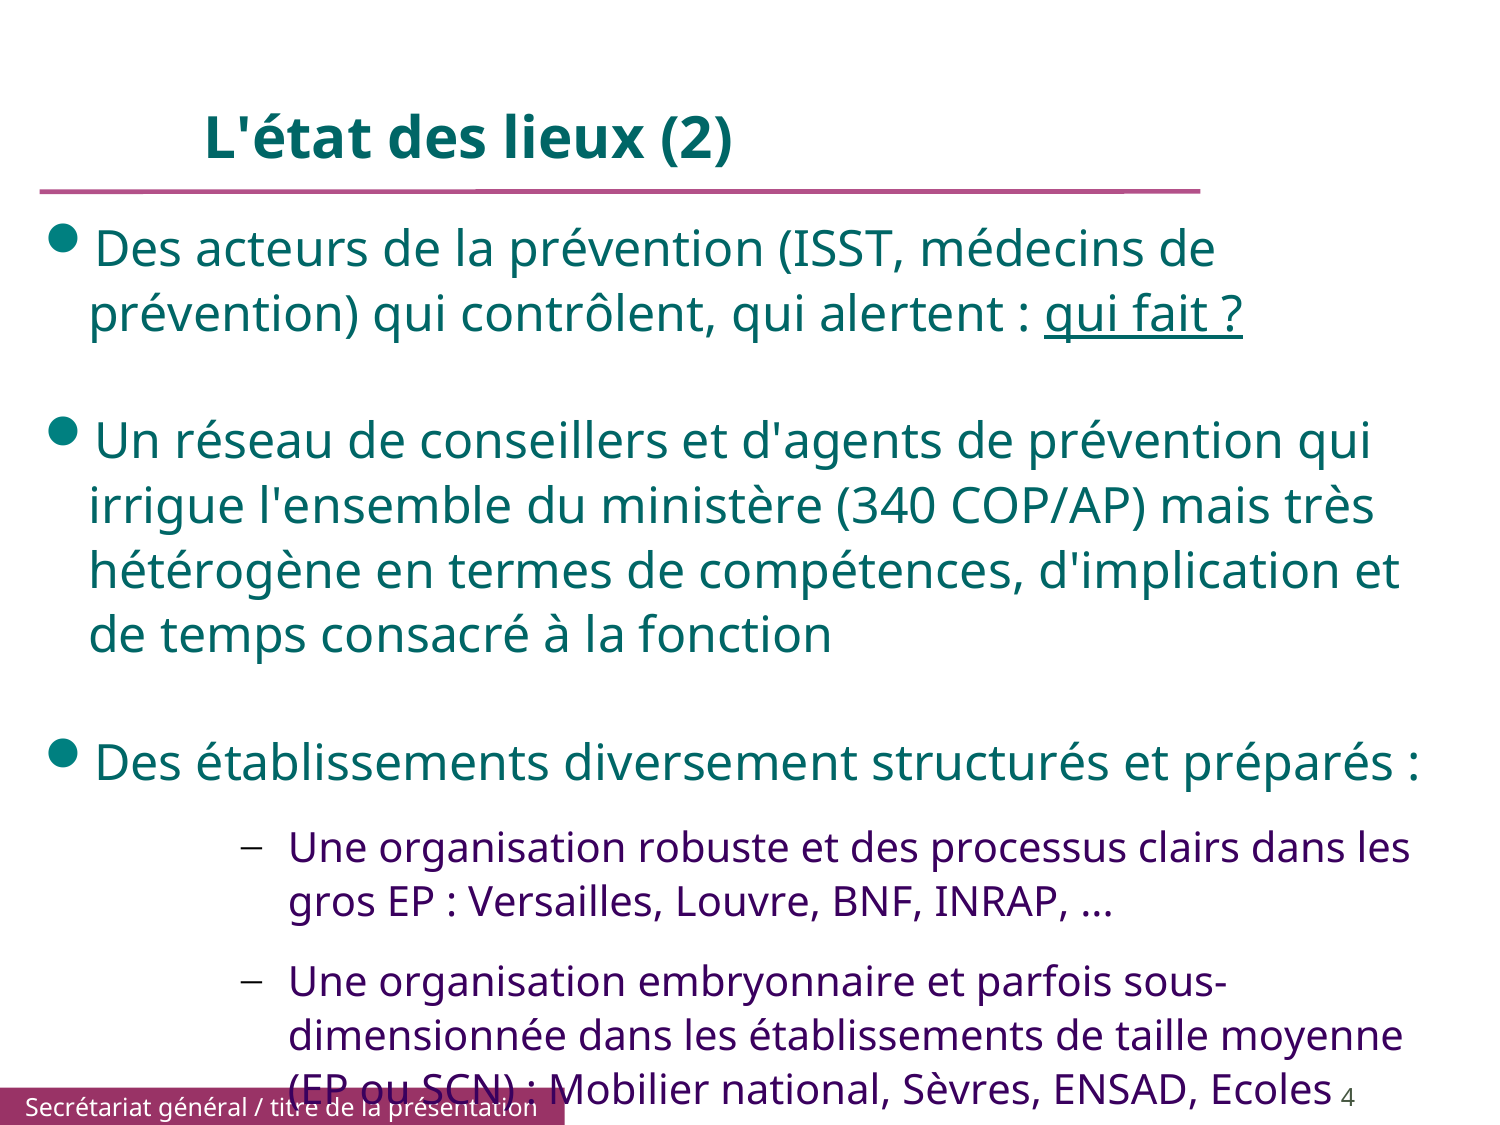

# L'état des lieux (2)
Des acteurs de la prévention (ISST, médecins de prévention) qui contrôlent, qui alertent : qui fait ?
Un réseau de conseillers et d'agents de prévention qui irrigue l'ensemble du ministère (340 COP/AP) mais très hétérogène en termes de compétences, d'implication et de temps consacré à la fonction
Des établissements diversement structurés et préparés :
Une organisation robuste et des processus clairs dans les gros EP : Versailles, Louvre, BNF, INRAP, ...
Une organisation embryonnaire et parfois sous-dimensionnée dans les établissements de taille moyenne (EP ou SCN) : Mobilier national, Sèvres, ENSAD, Ecoles d'architecture...
4